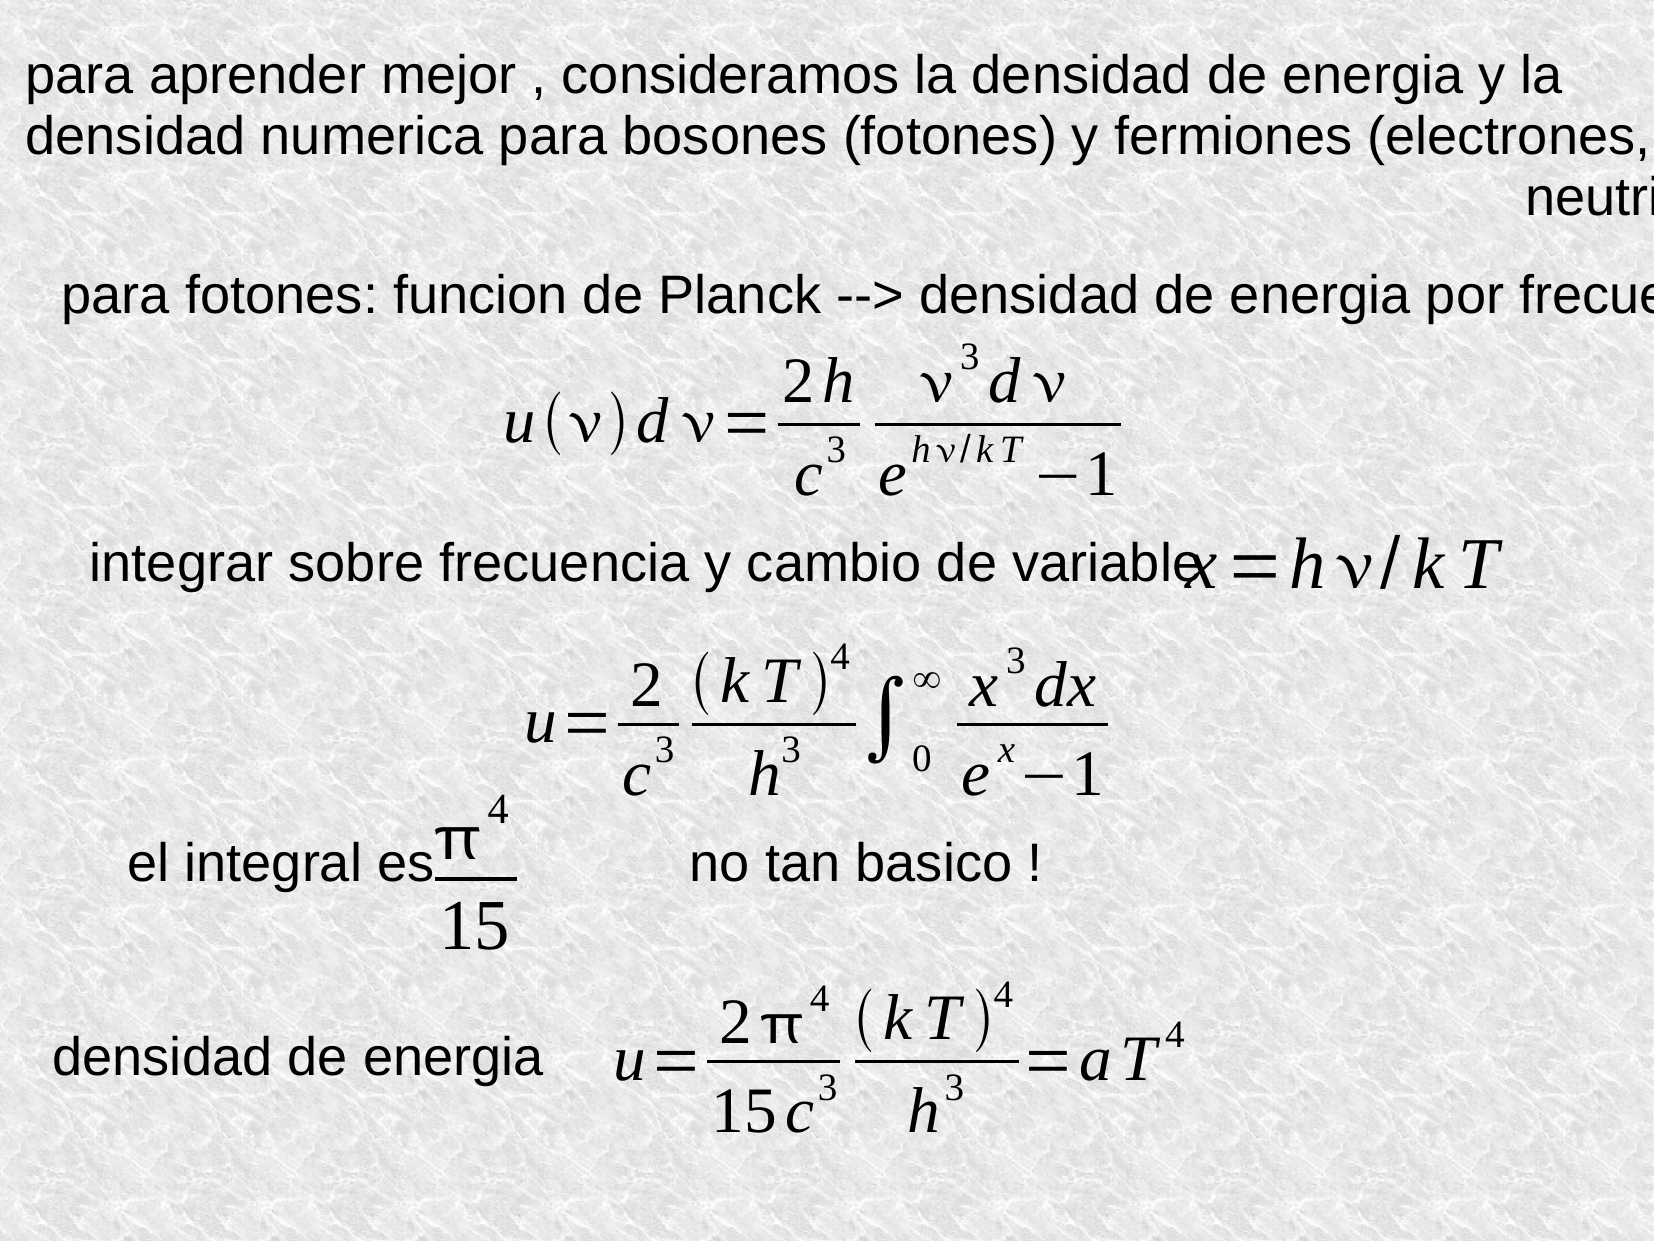

para aprender mejor , consideramos la densidad de energia y la
densidad numerica para bosones (fotones) y fermiones (electrones,
 neutrinos)
para fotones: funcion de Planck --> densidad de energia por frecuencia
integrar sobre frecuencia y cambio de variable
el integral es
no tan basico !
densidad de energia